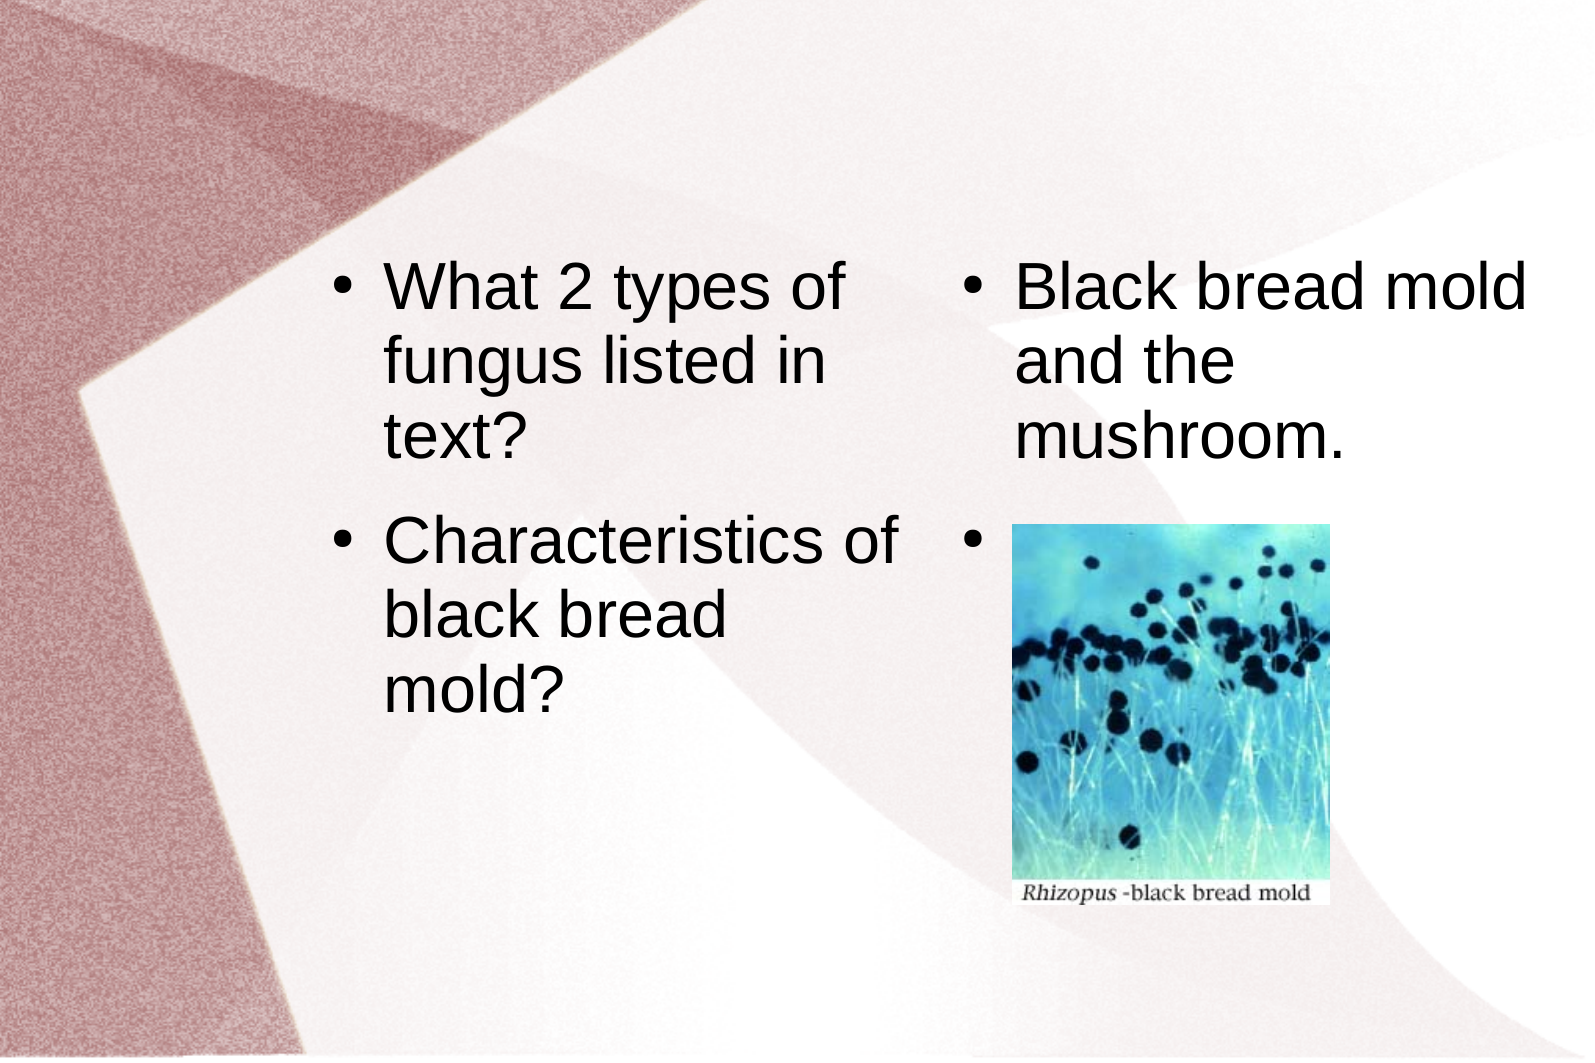

#
What 2 types of fungus listed in text?
Characteristics of black bread mold?
Black bread mold and the mushroom.